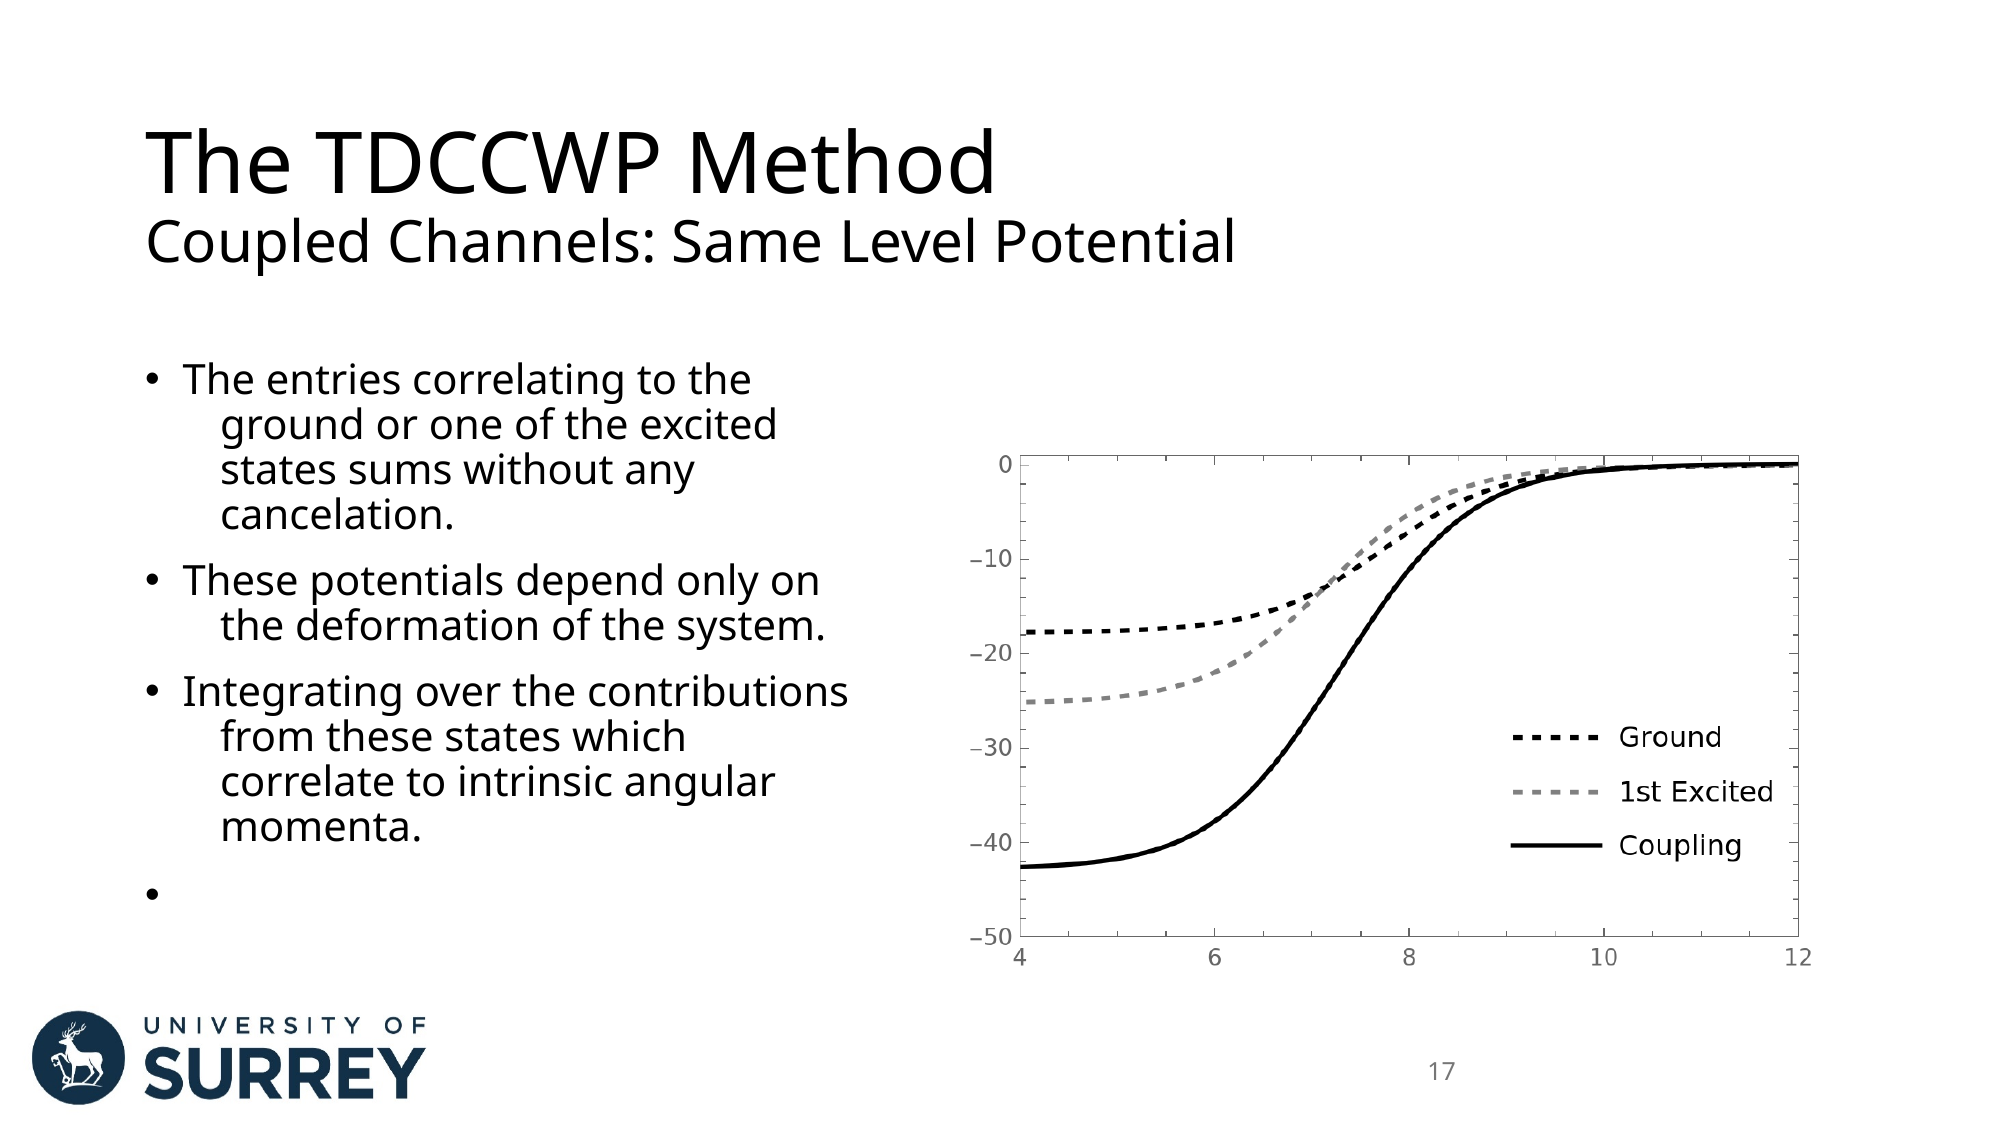

# The TDCCWP Method Coupled Channels: Same Level Potential
The entries correlating to the ground or one of the excited states sums without any cancelation.
These potentials depend only on the deformation of the system.
Integrating over the contributions from these states which correlate to intrinsic angular momenta.